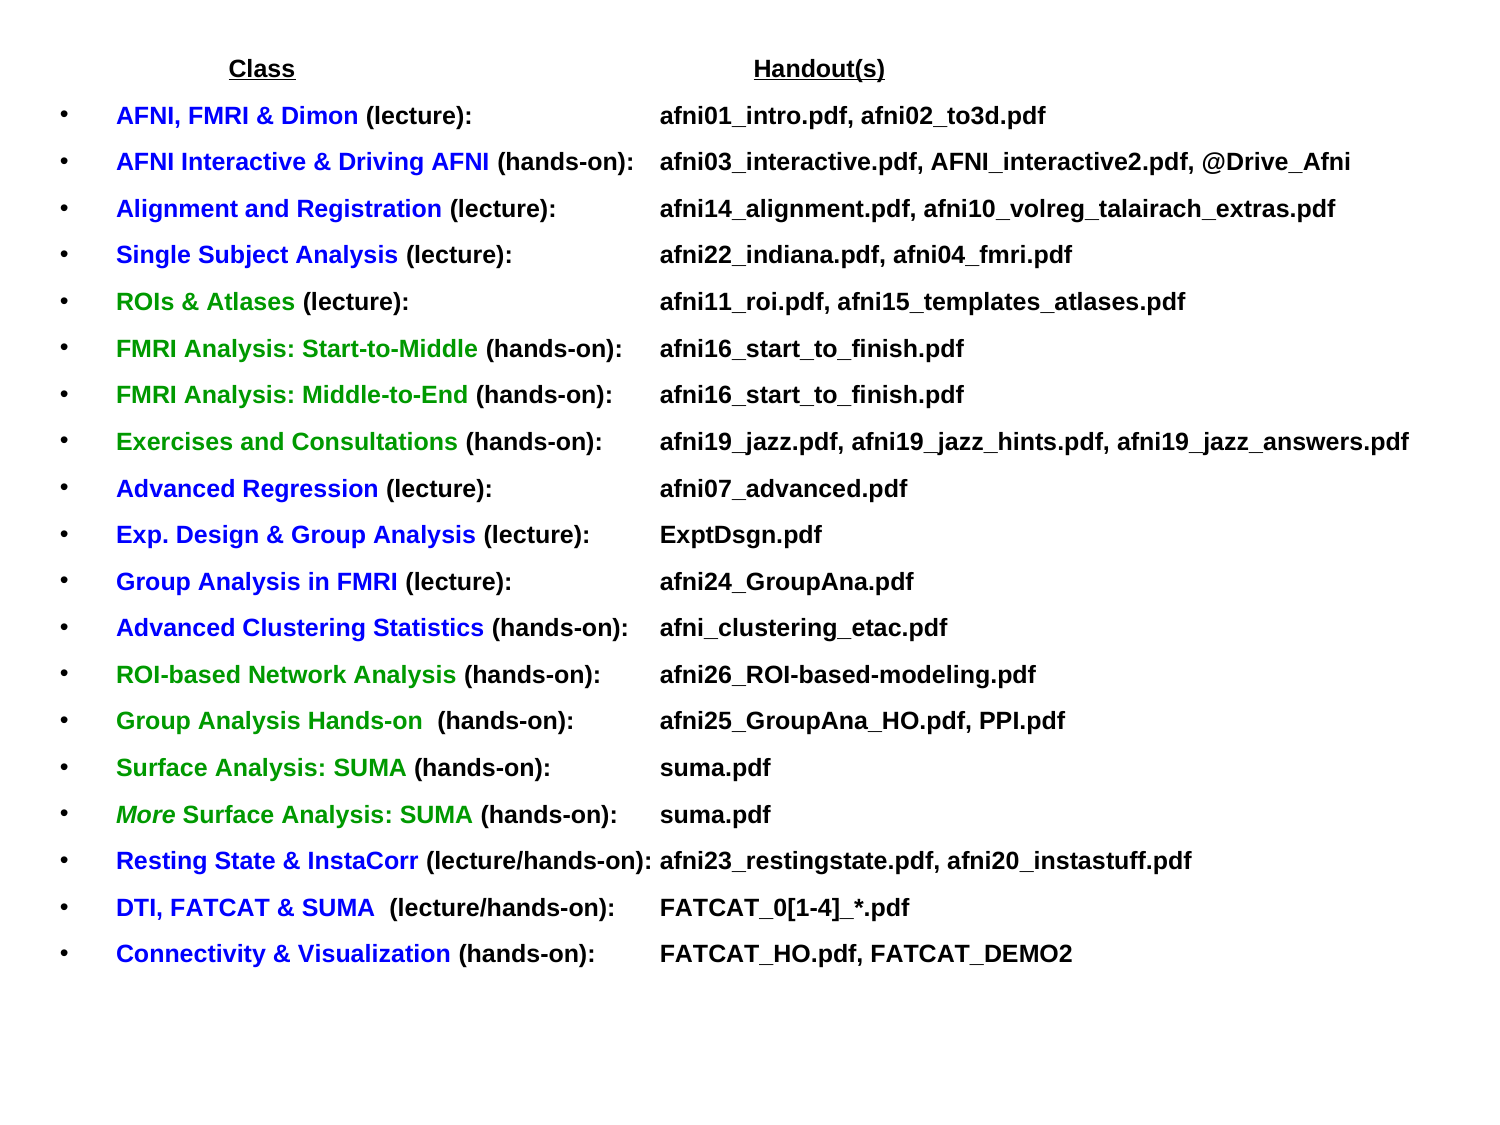

# Class							Handout(s)
AFNI, FMRI & Dimon (lecture):		 	afni01_intro.pdf, afni02_to3d.pdf
AFNI Interactive & Driving AFNI (hands-on): 	afni03_interactive.pdf, AFNI_interactive2.pdf, @Drive_Afni
Alignment and Registration (lecture): 		afni14_alignment.pdf, afni10_volreg_talairach_extras.pdf
Single Subject Analysis (lecture): 		afni22_indiana.pdf, afni04_fmri.pdf
ROIs & Atlases (lecture):				afni11_roi.pdf, afni15_templates_atlases.pdf
FMRI Analysis: Start-to-Middle (hands-on):	afni16_start_to_finish.pdf
FMRI Analysis: Middle-to-End (hands-on):	afni16_start_to_finish.pdf
Exercises and Consultations (hands-on):	afni19_jazz.pdf, afni19_jazz_hints.pdf, afni19_jazz_answers.pdf
Advanced Regression (lecture):			afni07_advanced.pdf
Exp. Design & Group Analysis (lecture):	ExptDsgn.pdf
Group Analysis in FMRI (lecture):		afni24_GroupAna.pdf
Advanced Clustering Statistics (hands-on):	afni_clustering_etac.pdf
ROI-based Network Analysis (hands-on):	afni26_ROI-based-modeling.pdf
Group Analysis Hands-on (hands-on):		afni25_GroupAna_HO.pdf, PPI.pdf
Surface Analysis: SUMA (hands-on):	 	suma.pdf
More Surface Analysis: SUMA (hands-on):	suma.pdf
Resting State & InstaCorr (lecture/hands-on):	afni23_restingstate.pdf, afni20_instastuff.pdf
DTI, FATCAT & SUMA (lecture/hands-on): 	FATCAT_0[1-4]_*.pdf
Connectivity & Visualization (hands-on):	FATCAT_HO.pdf, FATCAT_DEMO2